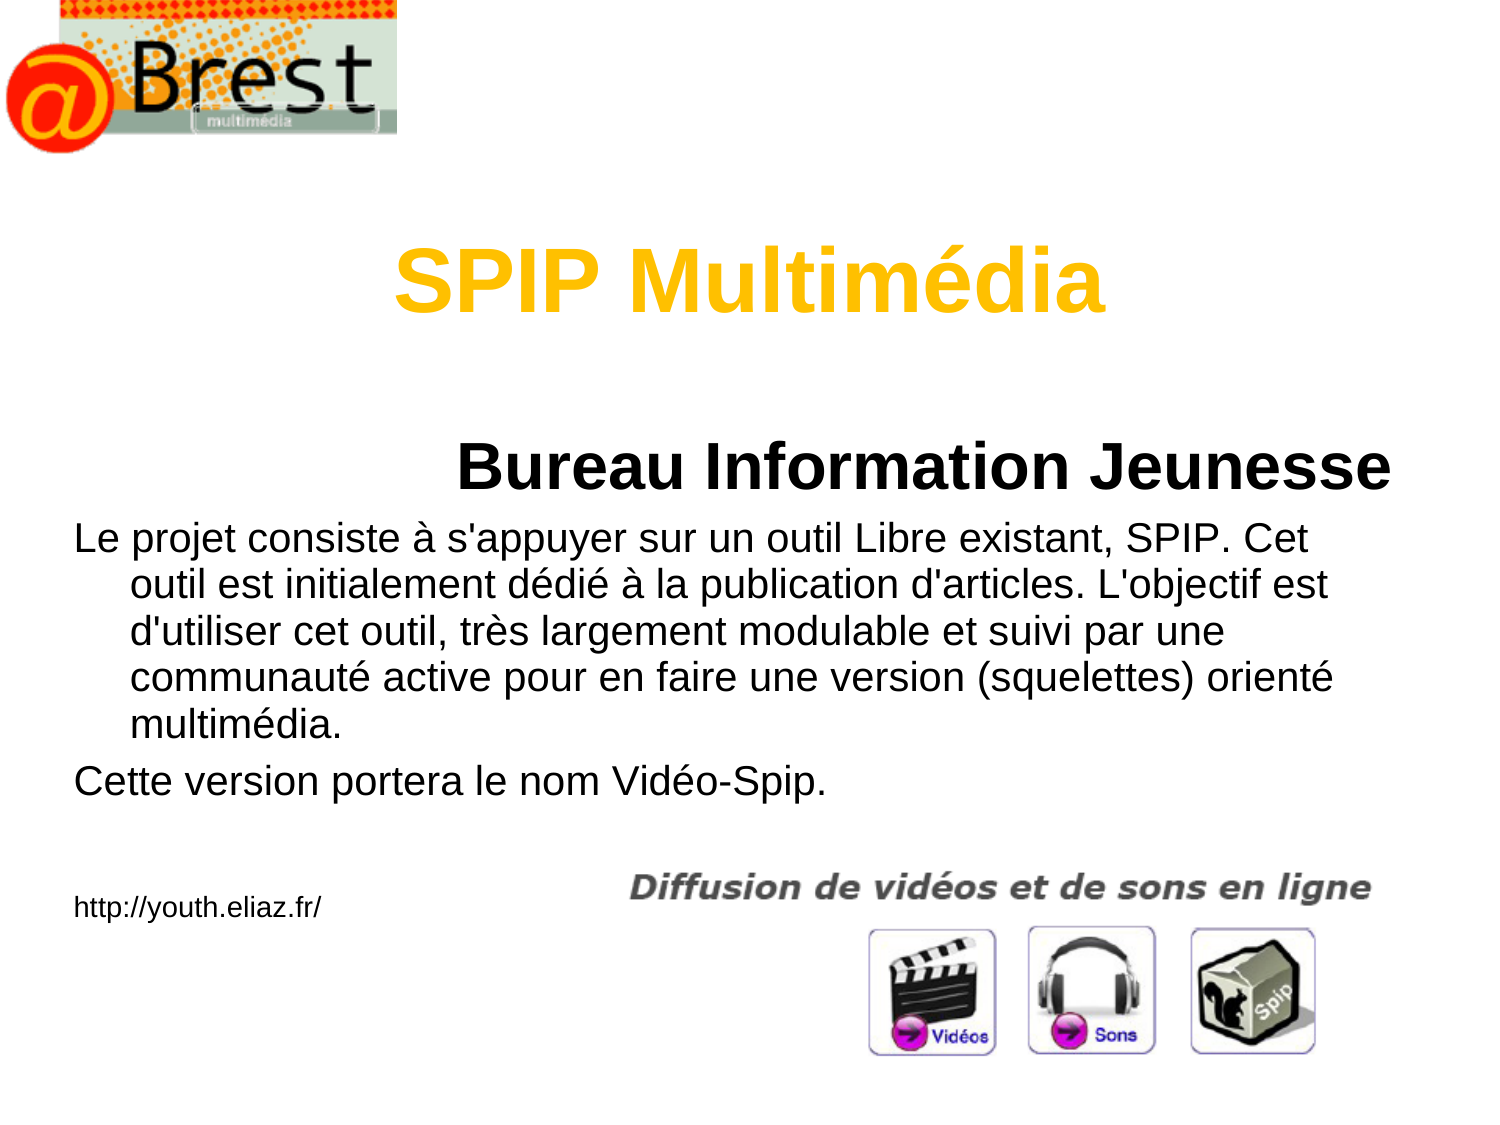

# SPIP Multimédia
Bureau Information Jeunesse
Le projet consiste à s'appuyer sur un outil Libre existant, SPIP. Cet outil est initialement dédié à la publication d'articles. L'objectif est d'utiliser cet outil, très largement modulable et suivi par une communauté active pour en faire une version (squelettes) orienté multimédia.
Cette version portera le nom Vidéo-Spip.
http://youth.eliaz.fr/